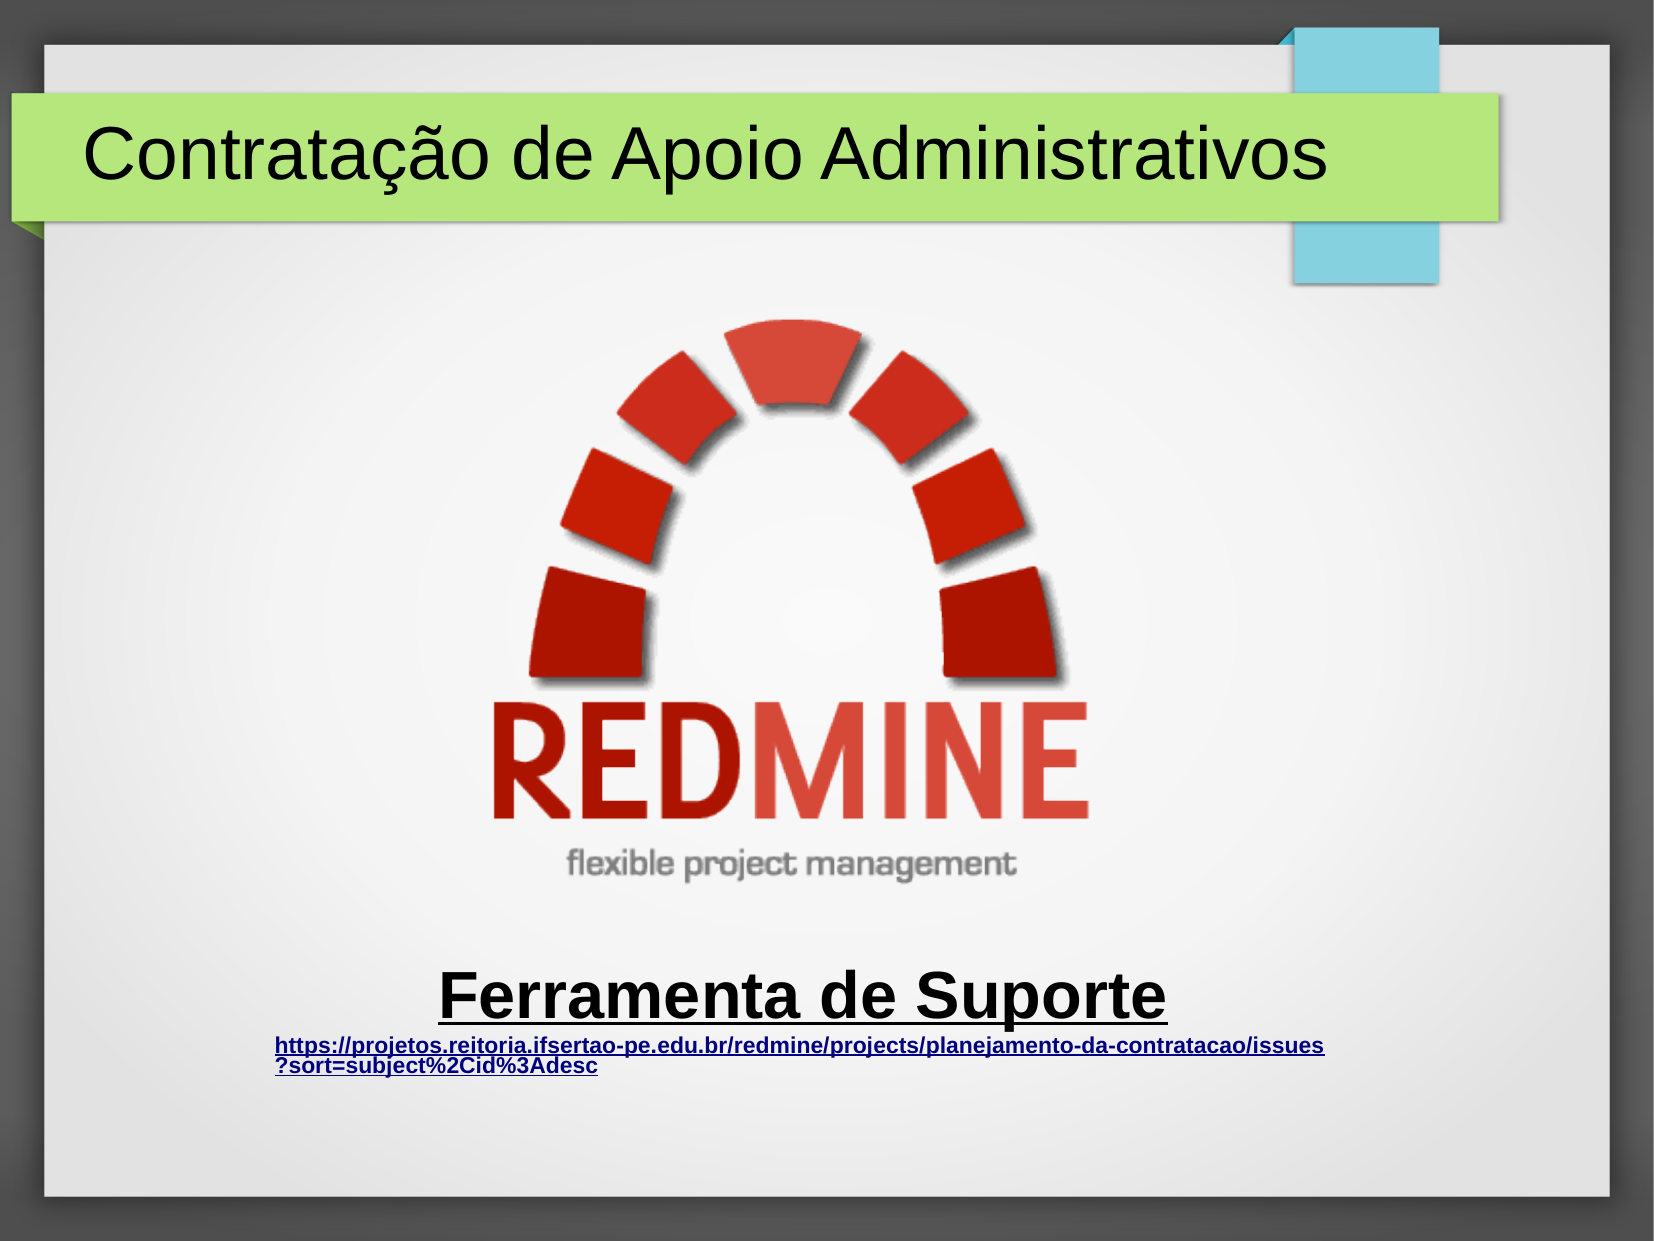

# Contratação de Apoio Administrativos
Ferramenta de Suporte
https://projetos.reitoria.ifsertao-pe.edu.br/redmine/projects/planejamento-da-contratacao/issues?sort=subject%2Cid%3Adesc